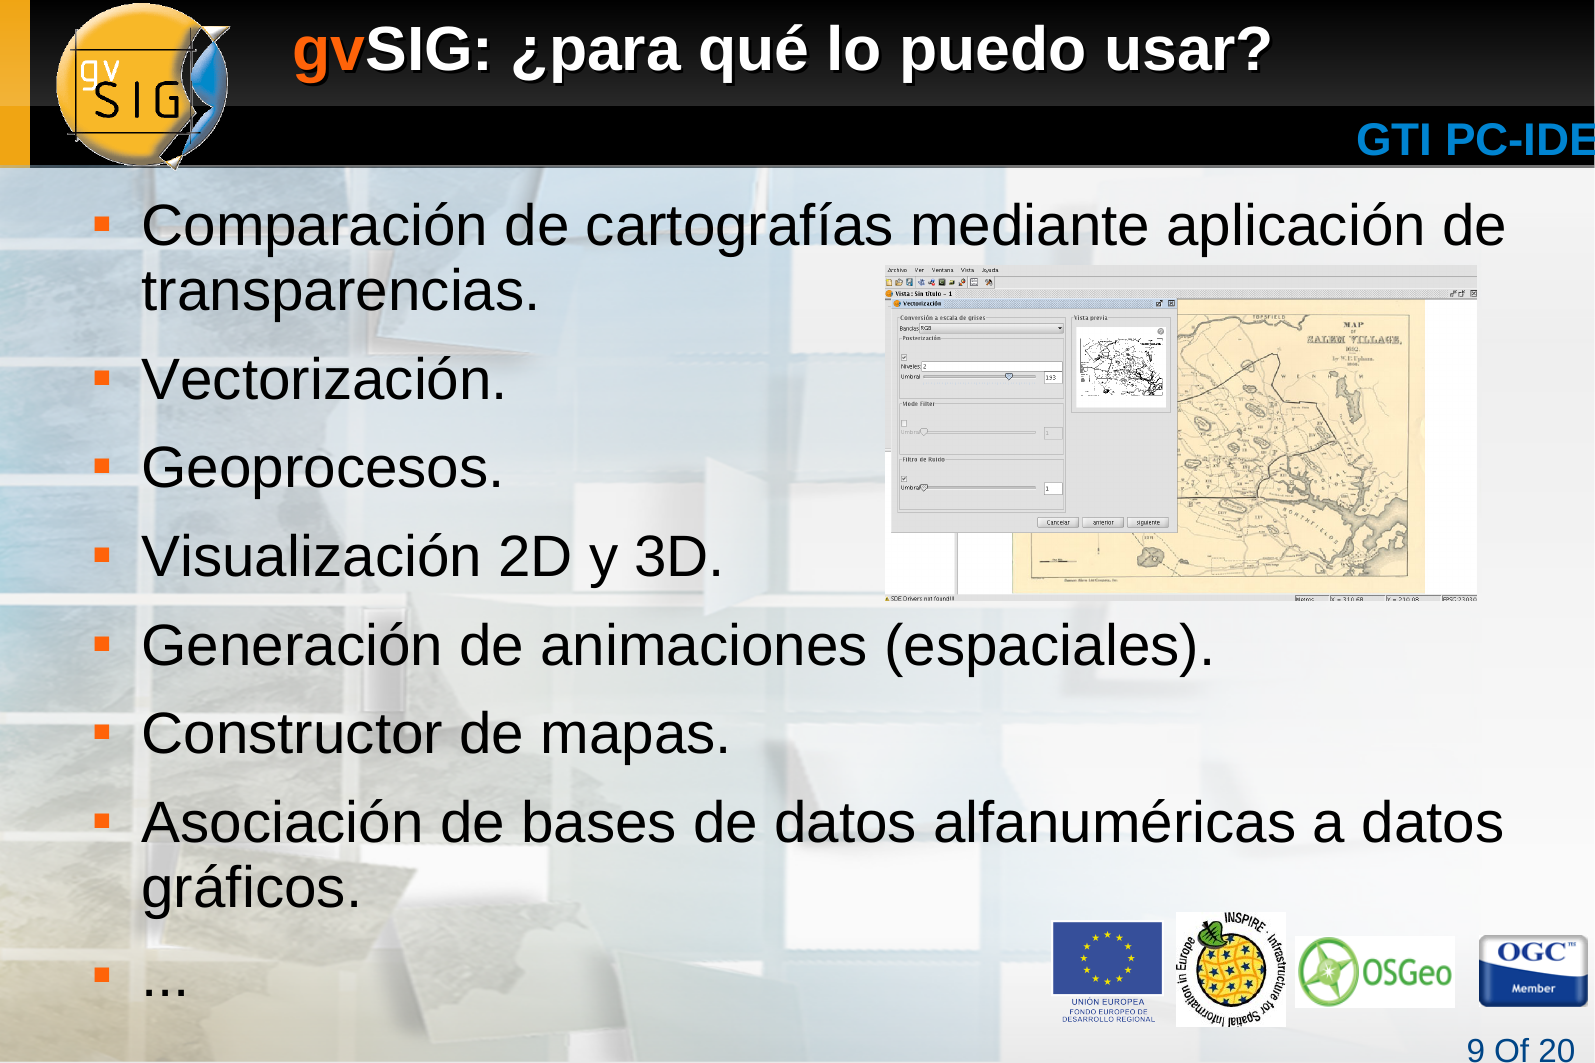

gvSIG: ¿para qué lo puedo usar?
# Comparación de cartografías mediante aplicación de transparencias.
Vectorización.
Geoprocesos.
Visualización 2D y 3D.
Generación de animaciones (espaciales).
Constructor de mapas.
Asociación de bases de datos alfanuméricas a datos gráficos.
...